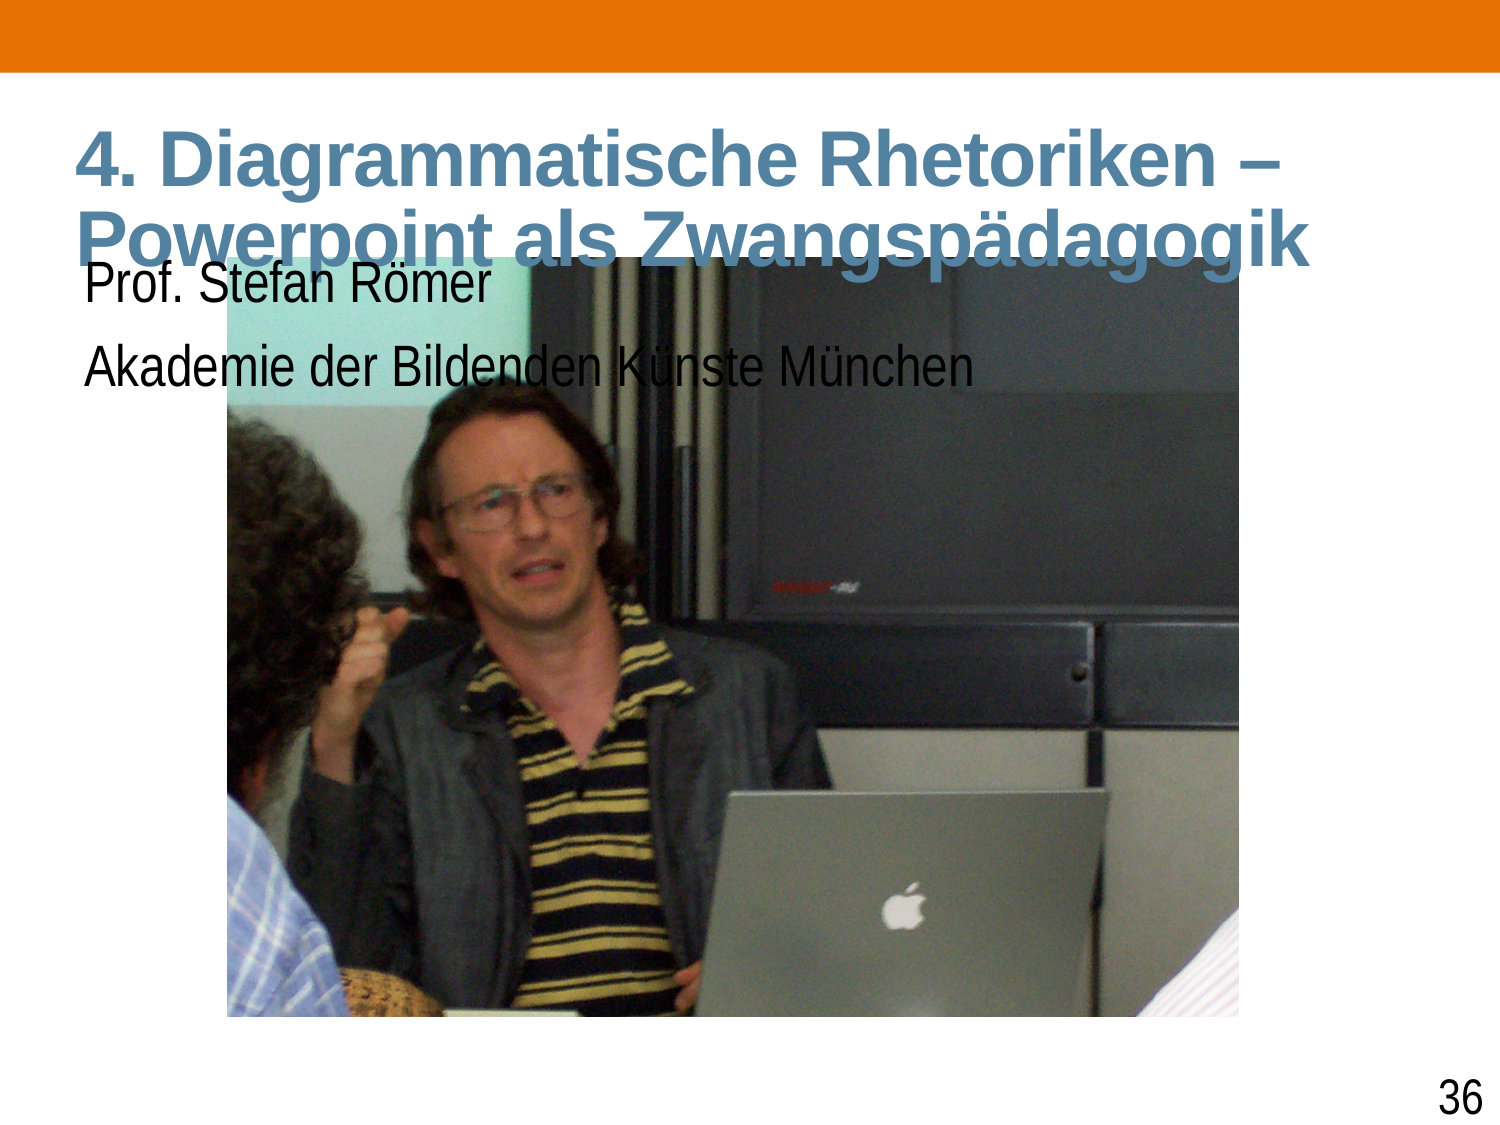

# 4. Diagrammatische Rhetoriken – Powerpoint als Zwangspädagogik
Prof. Stefan Römer
Akademie der Bildenden Künste München